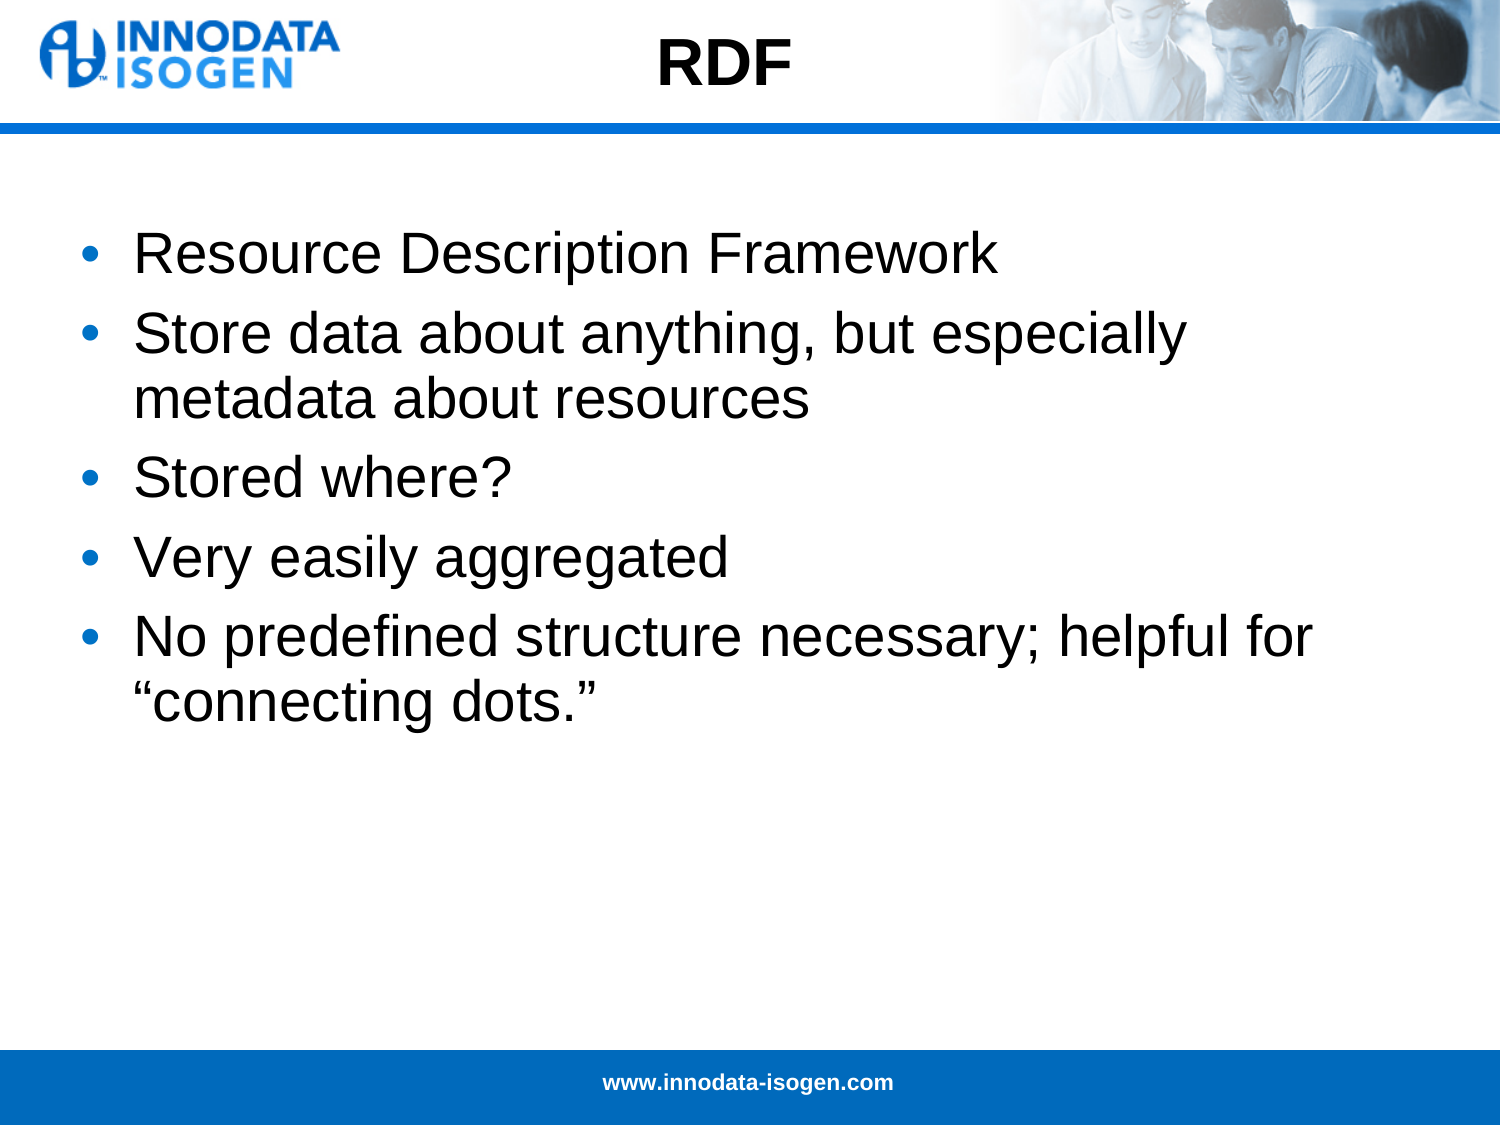

# RDF
Resource Description Framework
Store data about anything, but especially metadata about resources
Stored where?
Very easily aggregated
No predefined structure necessary; helpful for “connecting dots.”